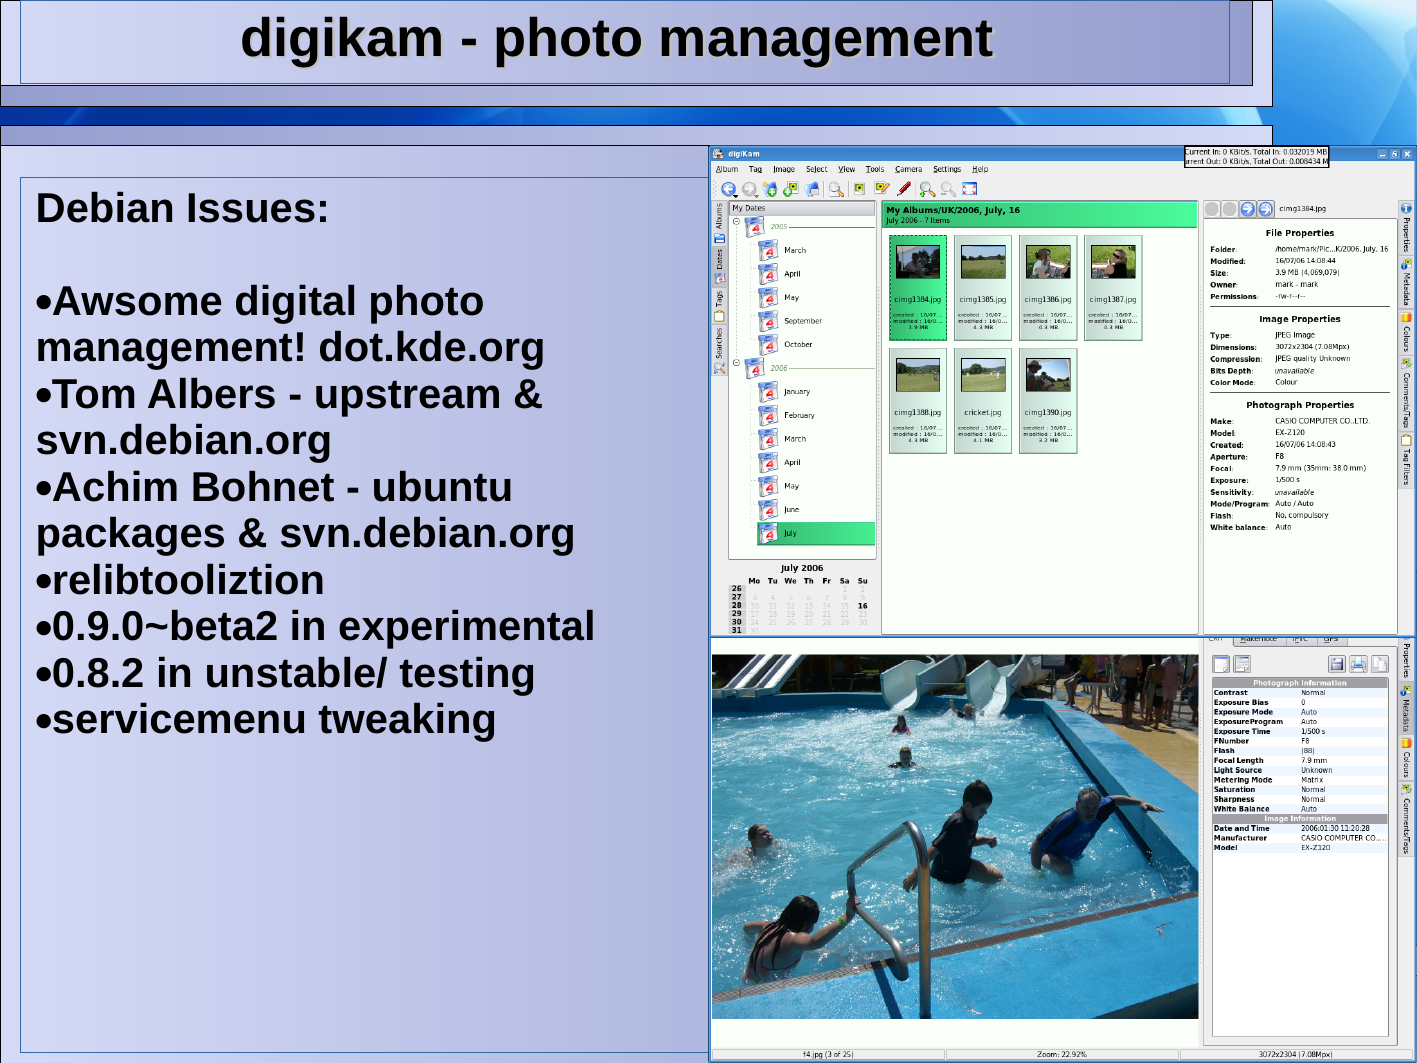

digikam - photo management
Debian Issues:
Awsome digital photo management! dot.kde.org
Tom Albers - upstream & svn.debian.org
Achim Bohnet - ubuntu packages & svn.debian.org
relibtooliztion
0.9.0~beta2 in experimental
0.8.2 in unstable/ testing
servicemenu tweaking